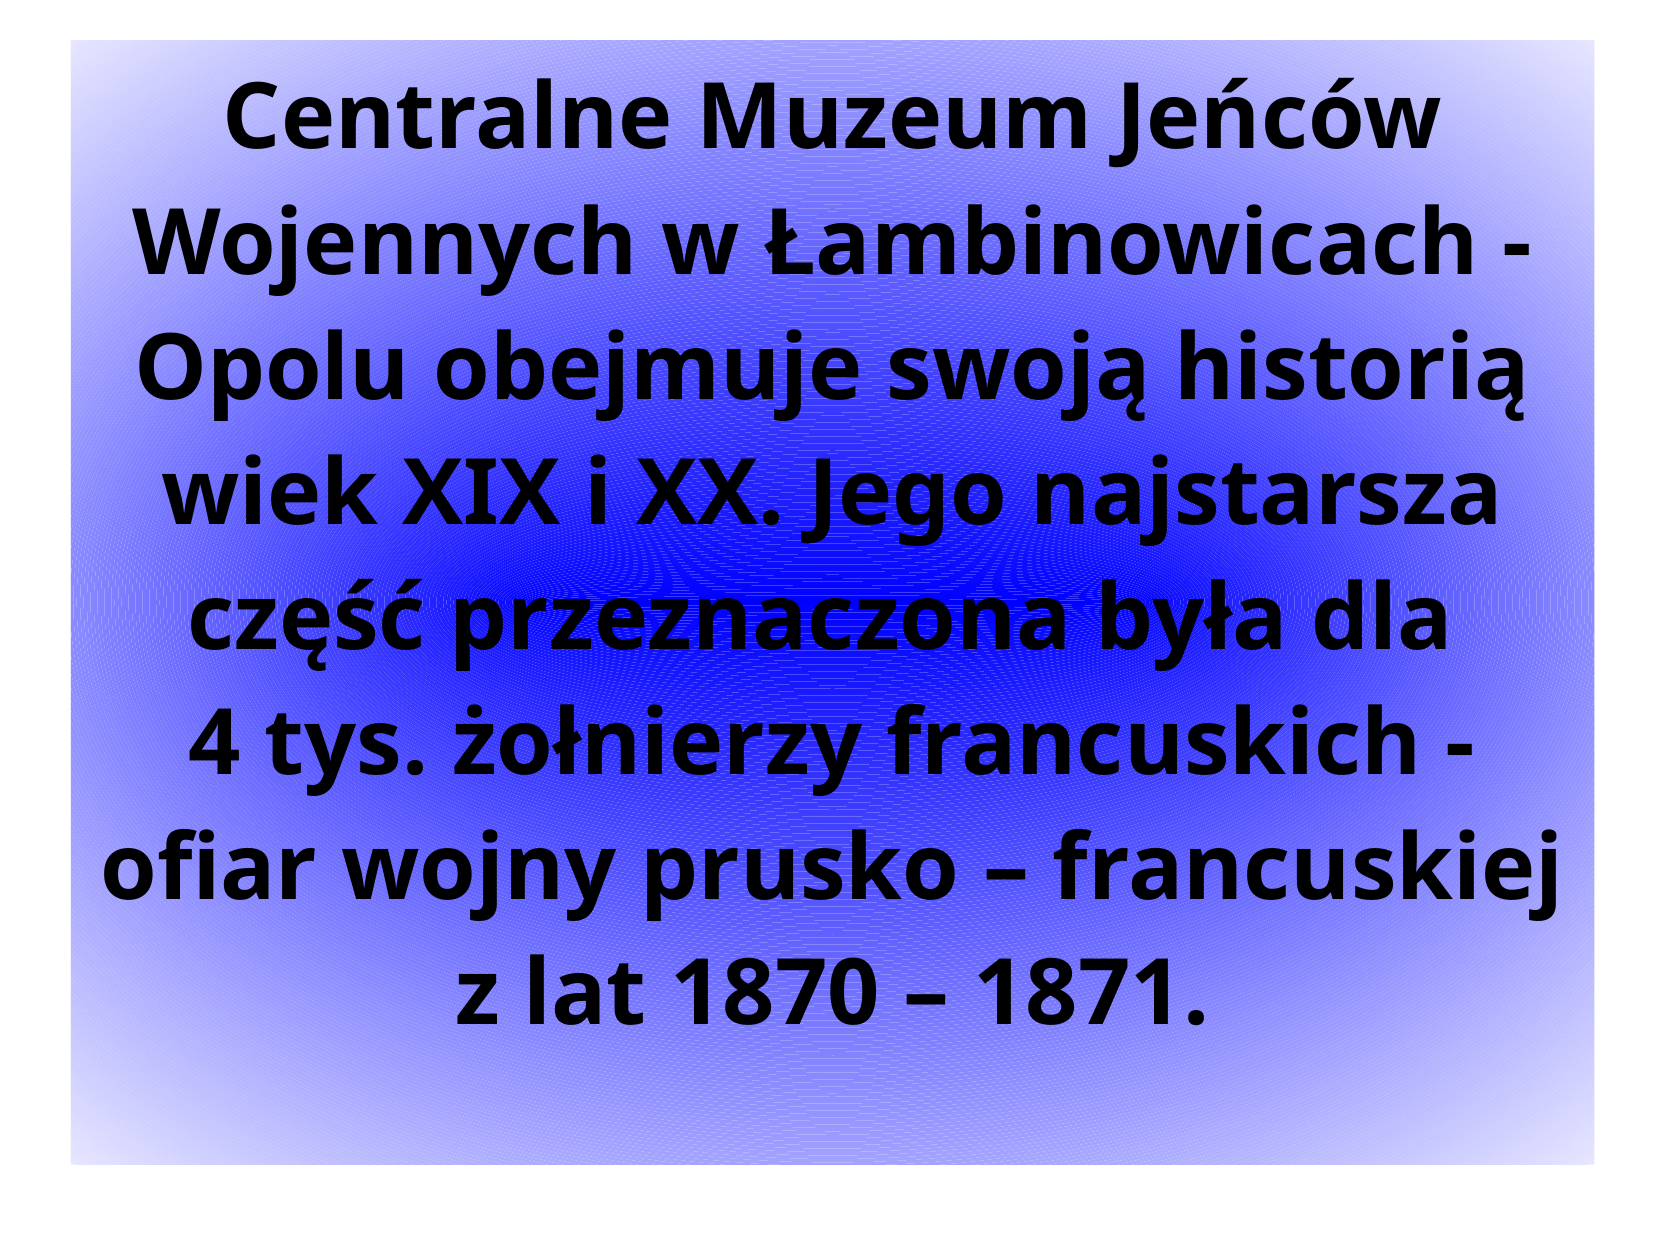

# Centralne Muzeum Jeńców Wojennych w Łambinowicach - Opolu obejmuje swoją historią wiek XIX i XX. Jego najstarsza część przeznaczona była dla 4 tys. żołnierzy francuskich - ofiar wojny prusko – francuskiej z lat 1870 – 1871.